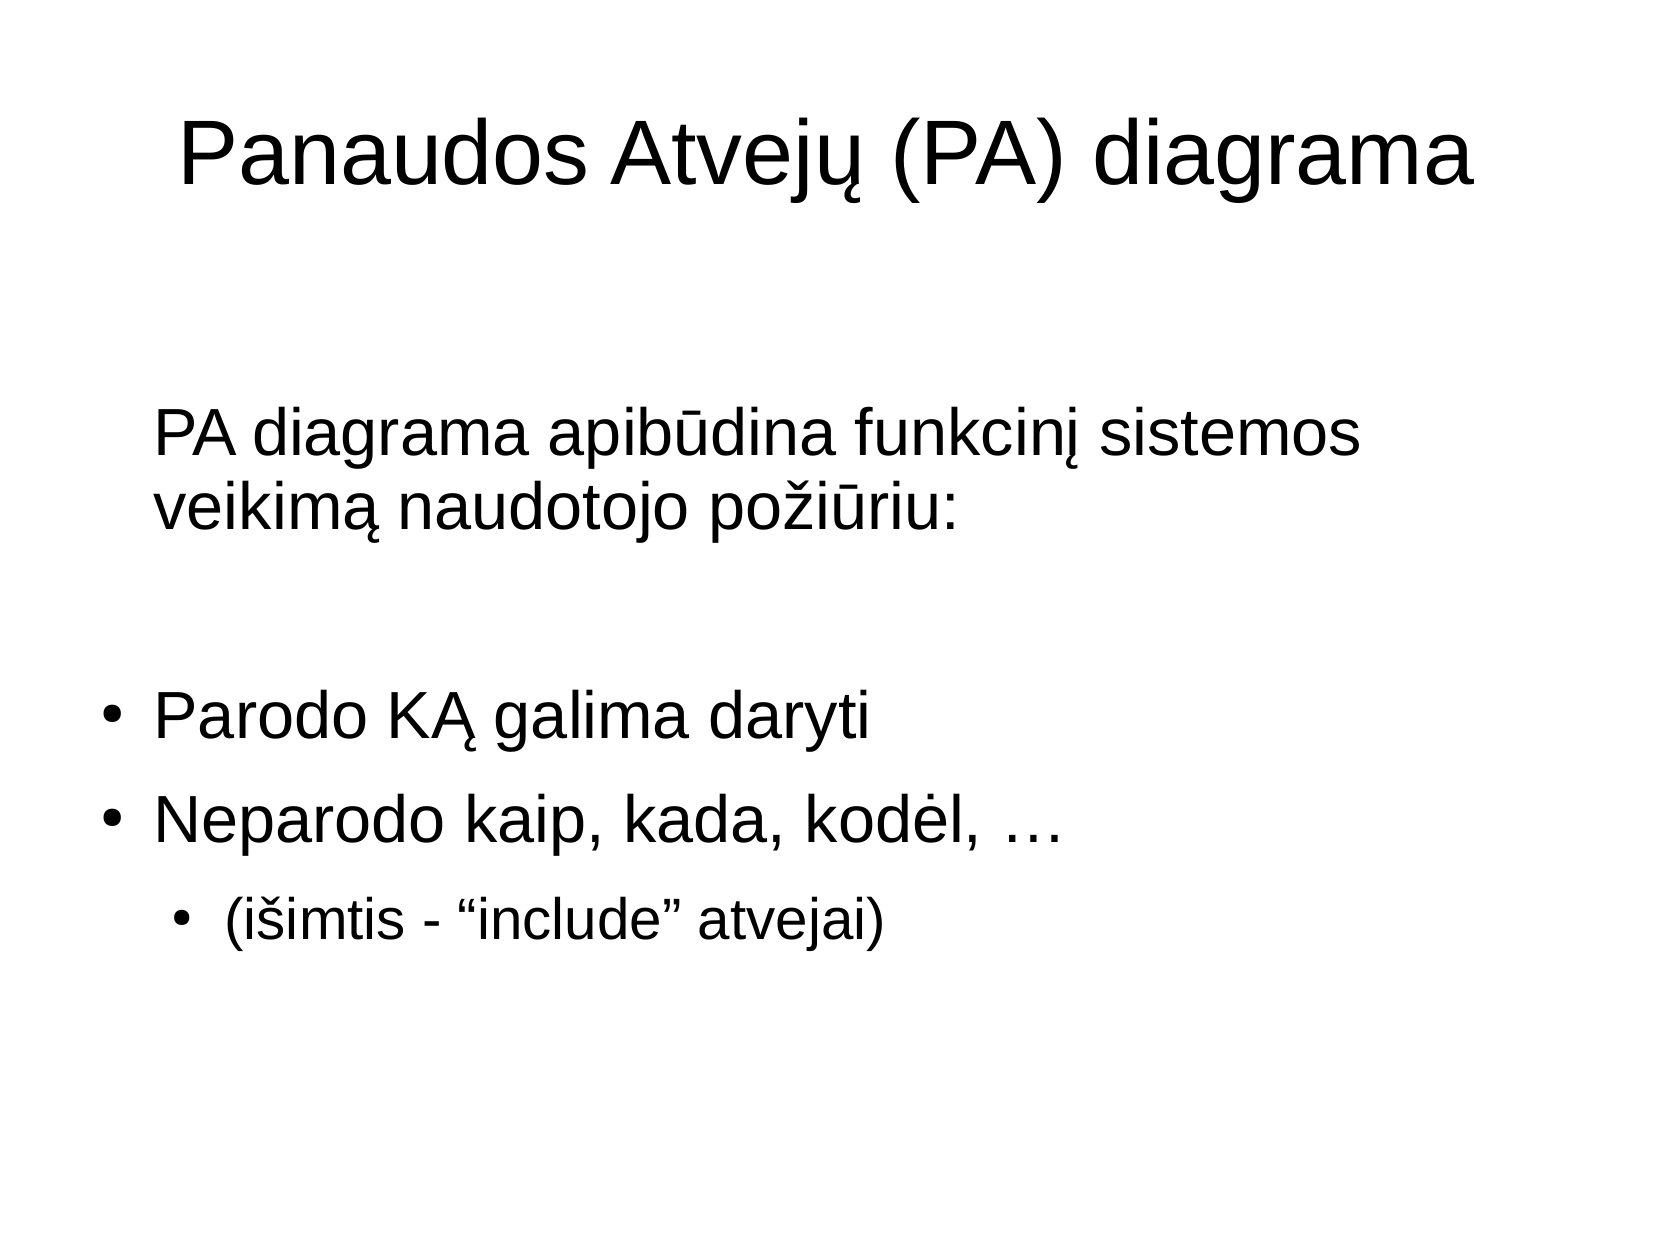

# Panaudos Atvejų (PA) diagrama
PA diagrama apibūdina funkcinį sistemos veikimą naudotojo požiūriu:
Parodo KĄ galima daryti
Neparodo kaip, kada, kodėl, …
(išimtis - “include” atvejai)